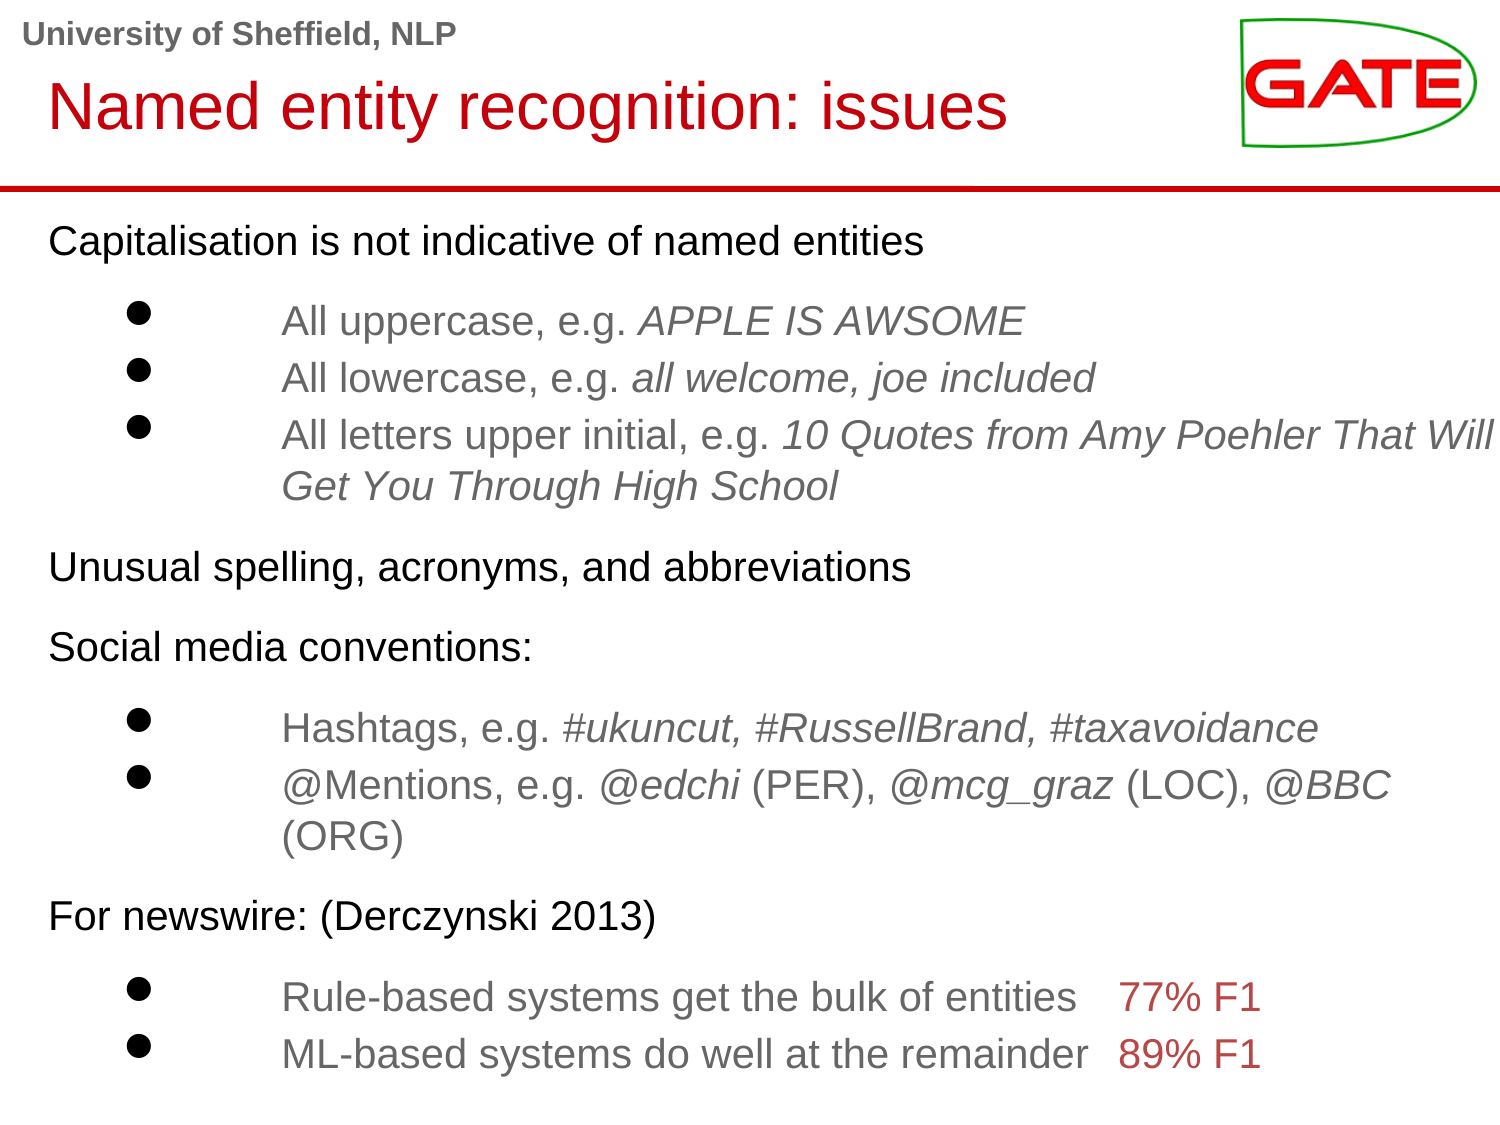

Named entity recognition: issues
Capitalisation is not indicative of named entities
All uppercase, e.g. APPLE IS AWSOME
All lowercase, e.g. all welcome, joe included
All letters upper initial, e.g. 10 Quotes from Amy Poehler That Will Get You Through High School
Unusual spelling, acronyms, and abbreviations
Social media conventions:
Hashtags, e.g. #ukuncut, #RussellBrand, #taxavoidance
@Mentions, e.g. @edchi (PER), @mcg_graz (LOC), @BBC (ORG)
For newswire: (Derczynski 2013)
Rule-based systems get the bulk of entities 	77% F1
ML-based systems do well at the remainder 	89% F1